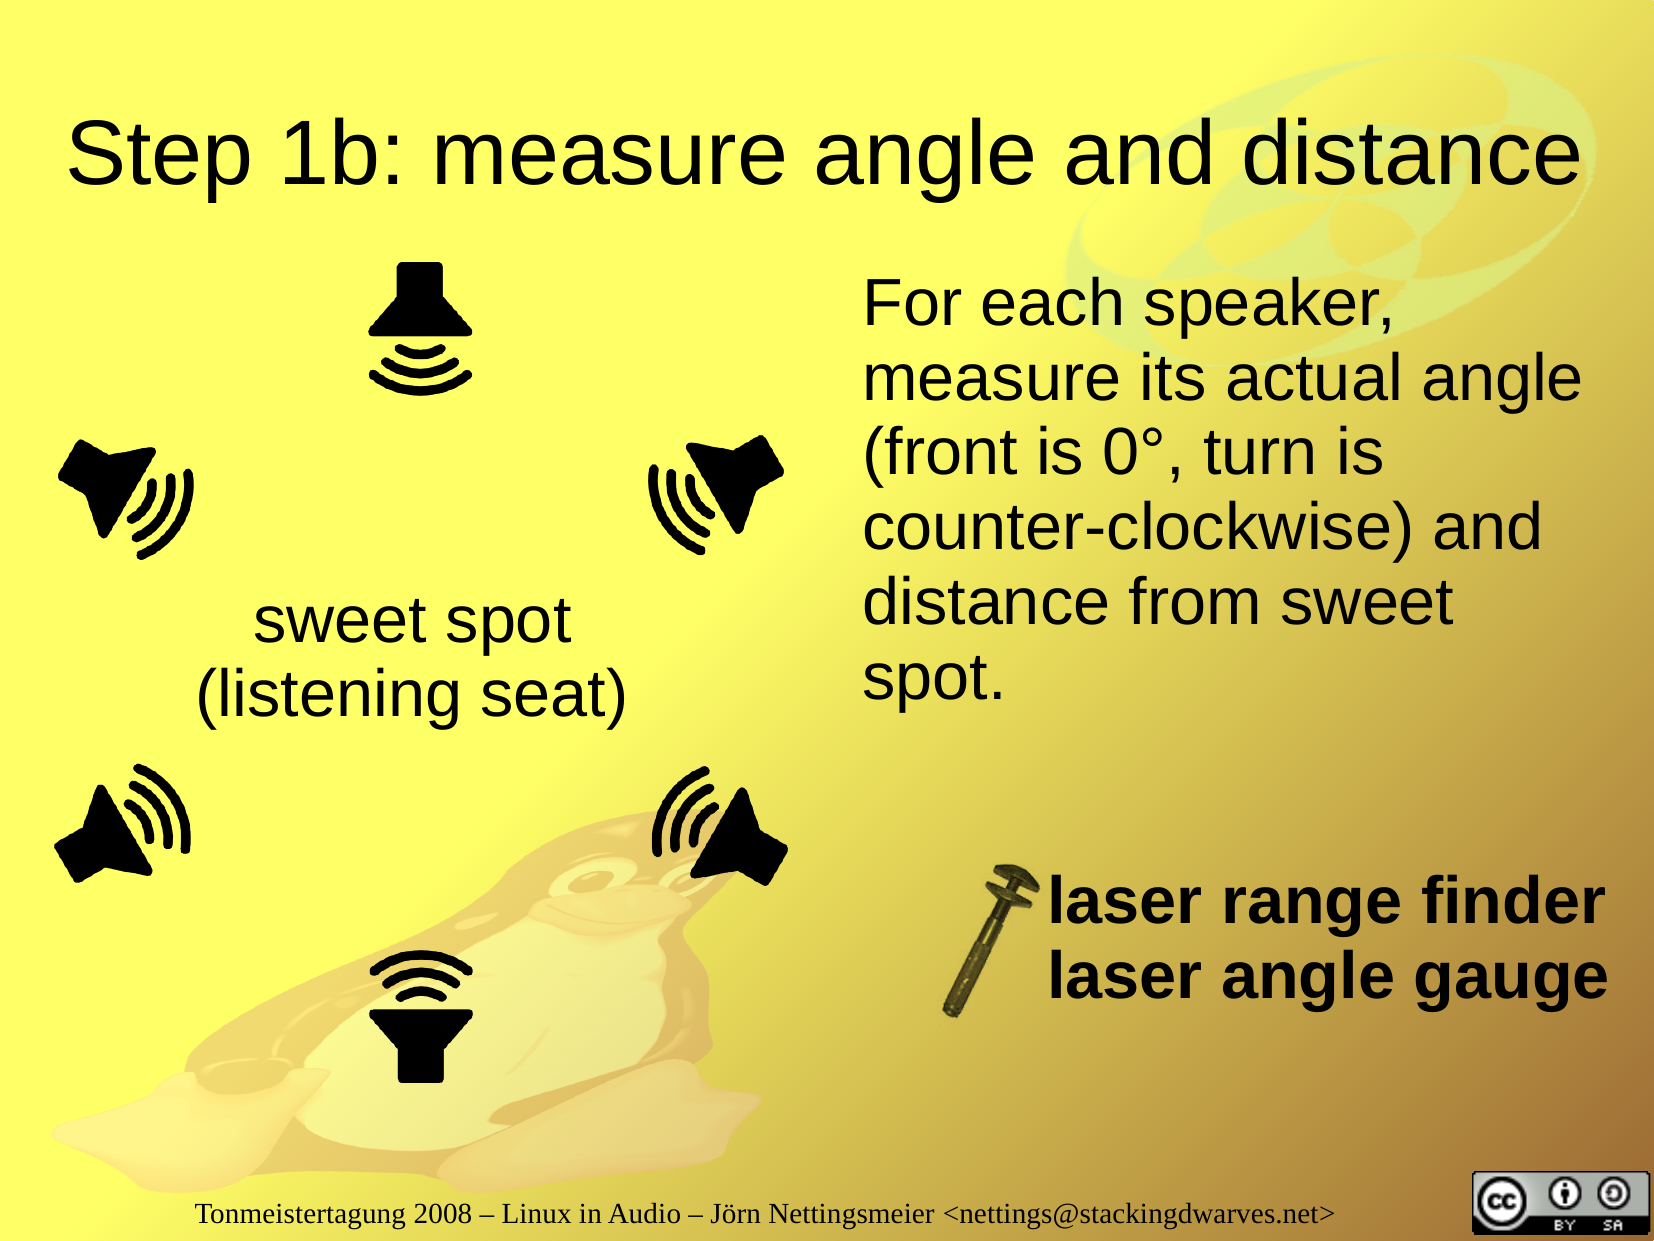

# Step 1b: measure angle and distance
For each speaker, measure its actual angle (front is 0°, turn is counter-clockwise) and distance from sweet spot.
 laser range finder
 laser angle gauge
sweet spot
(listening seat)